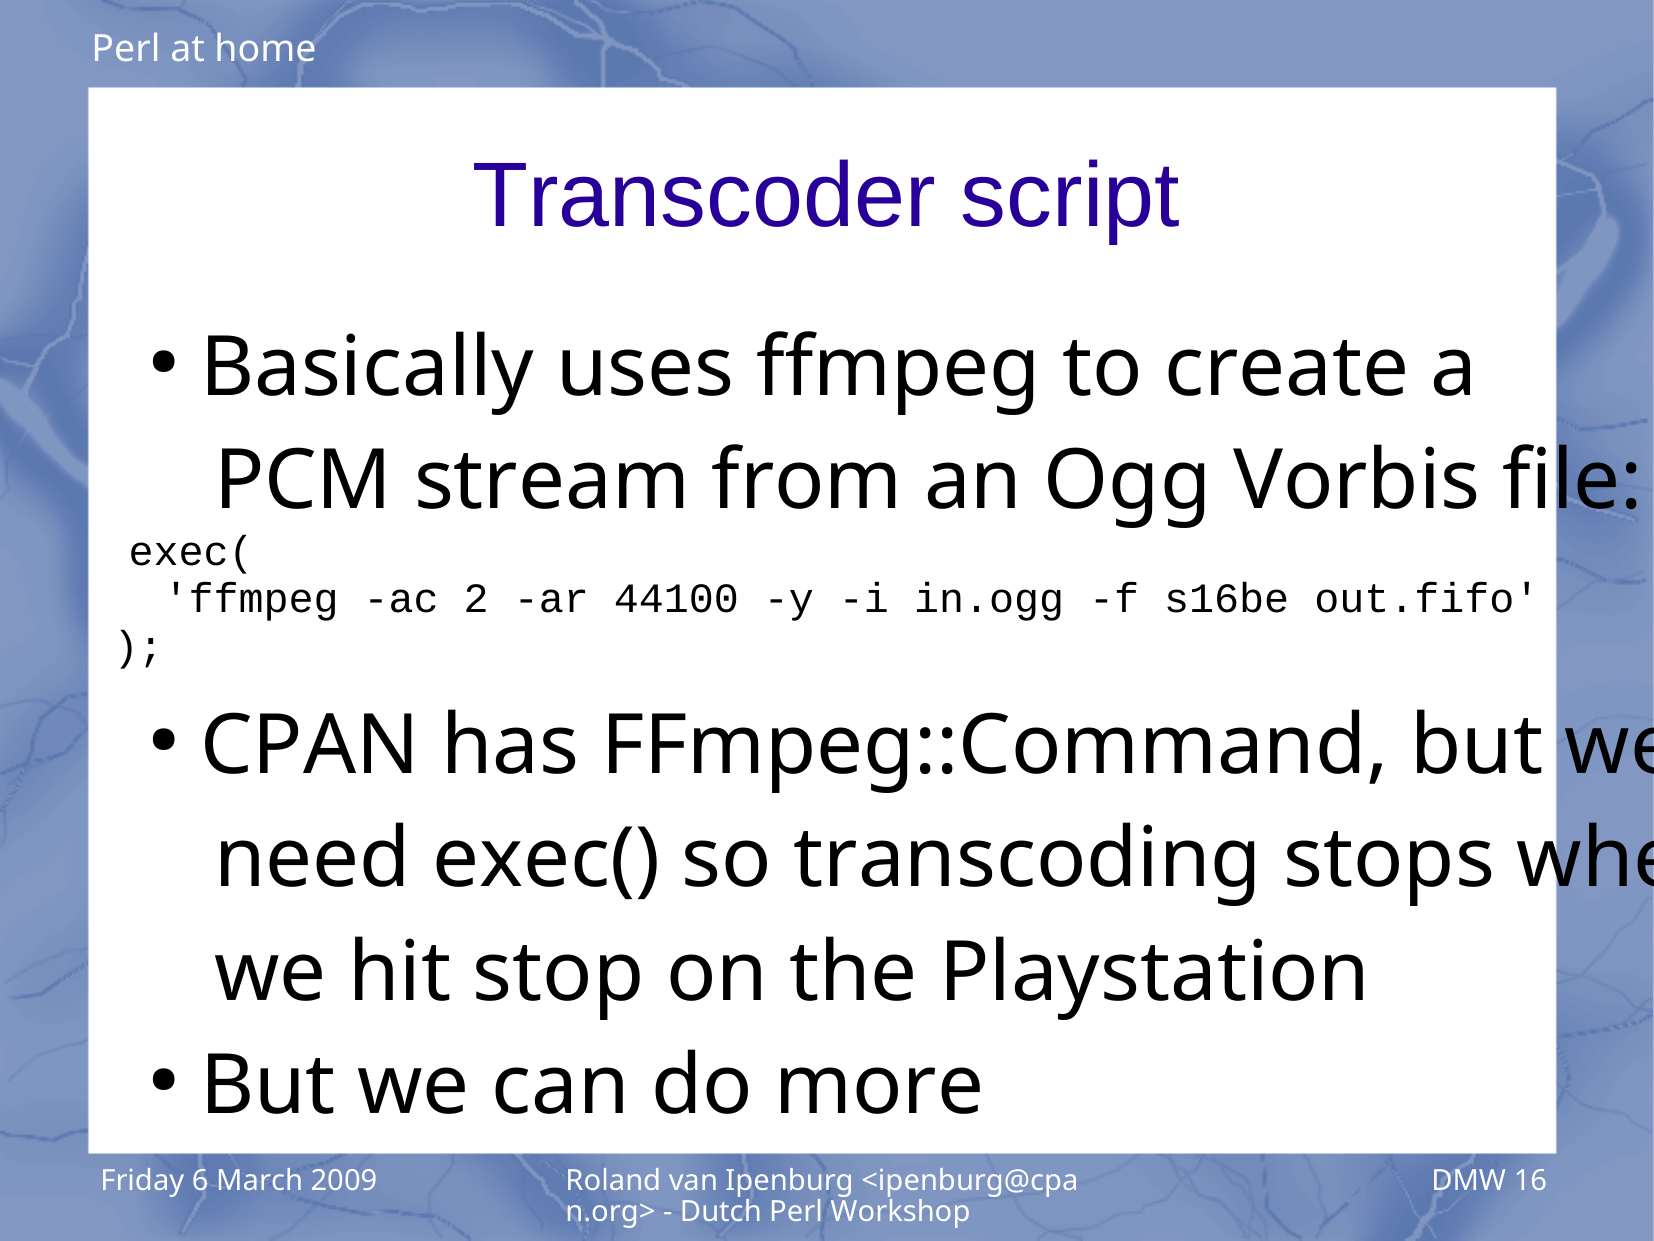

# Transcoder script
 Basically uses ffmpeg to create a
 PCM stream from an Ogg Vorbis file:
exec(
 'ffmpeg -ac 2 -ar 44100 -y -i in.ogg -f s16be out.fifo'
);
 CPAN has FFmpeg::Command, but we
 need exec() so transcoding stops when
 we hit stop on the Playstation
 But we can do more
Friday 6 March 2009
Roland van Ipenburg <ipenburg@cpan.org> - Dutch Perl Workshop
16